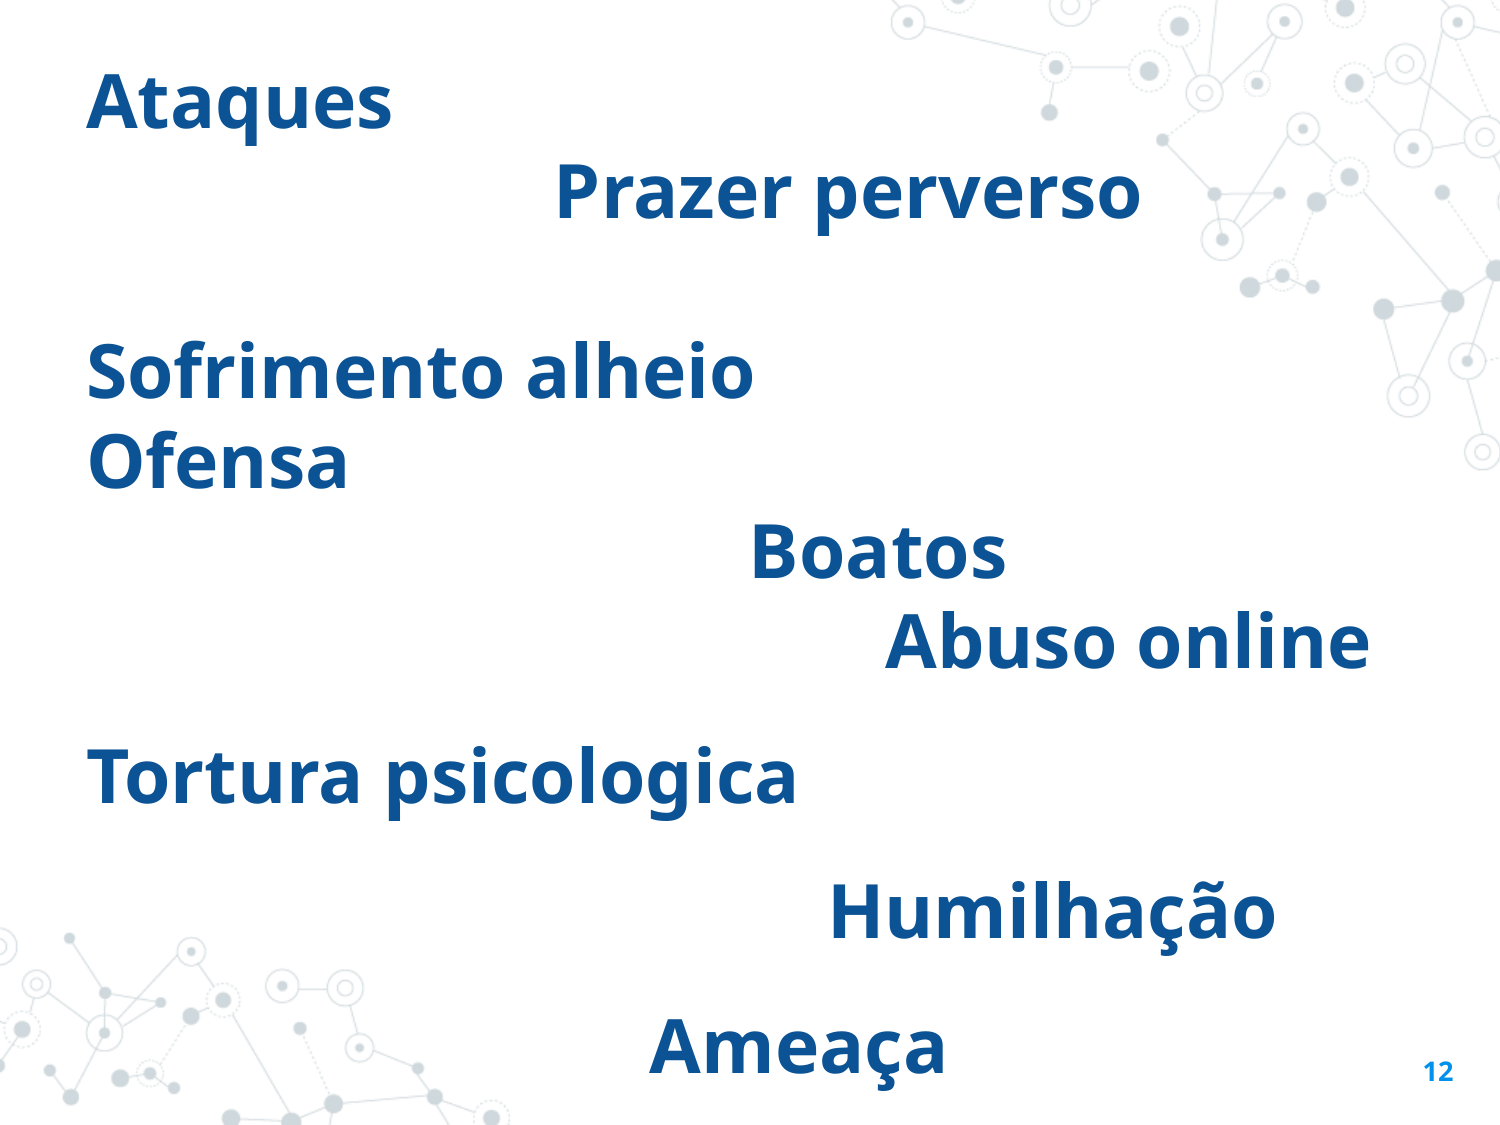

Ataques
 Prazer perverso
Sofrimento alheio Ofensa
 Boatos
 Abuso online
Tortura psicologica
 Humilhação Ameaça
 desestabilizar a vítima